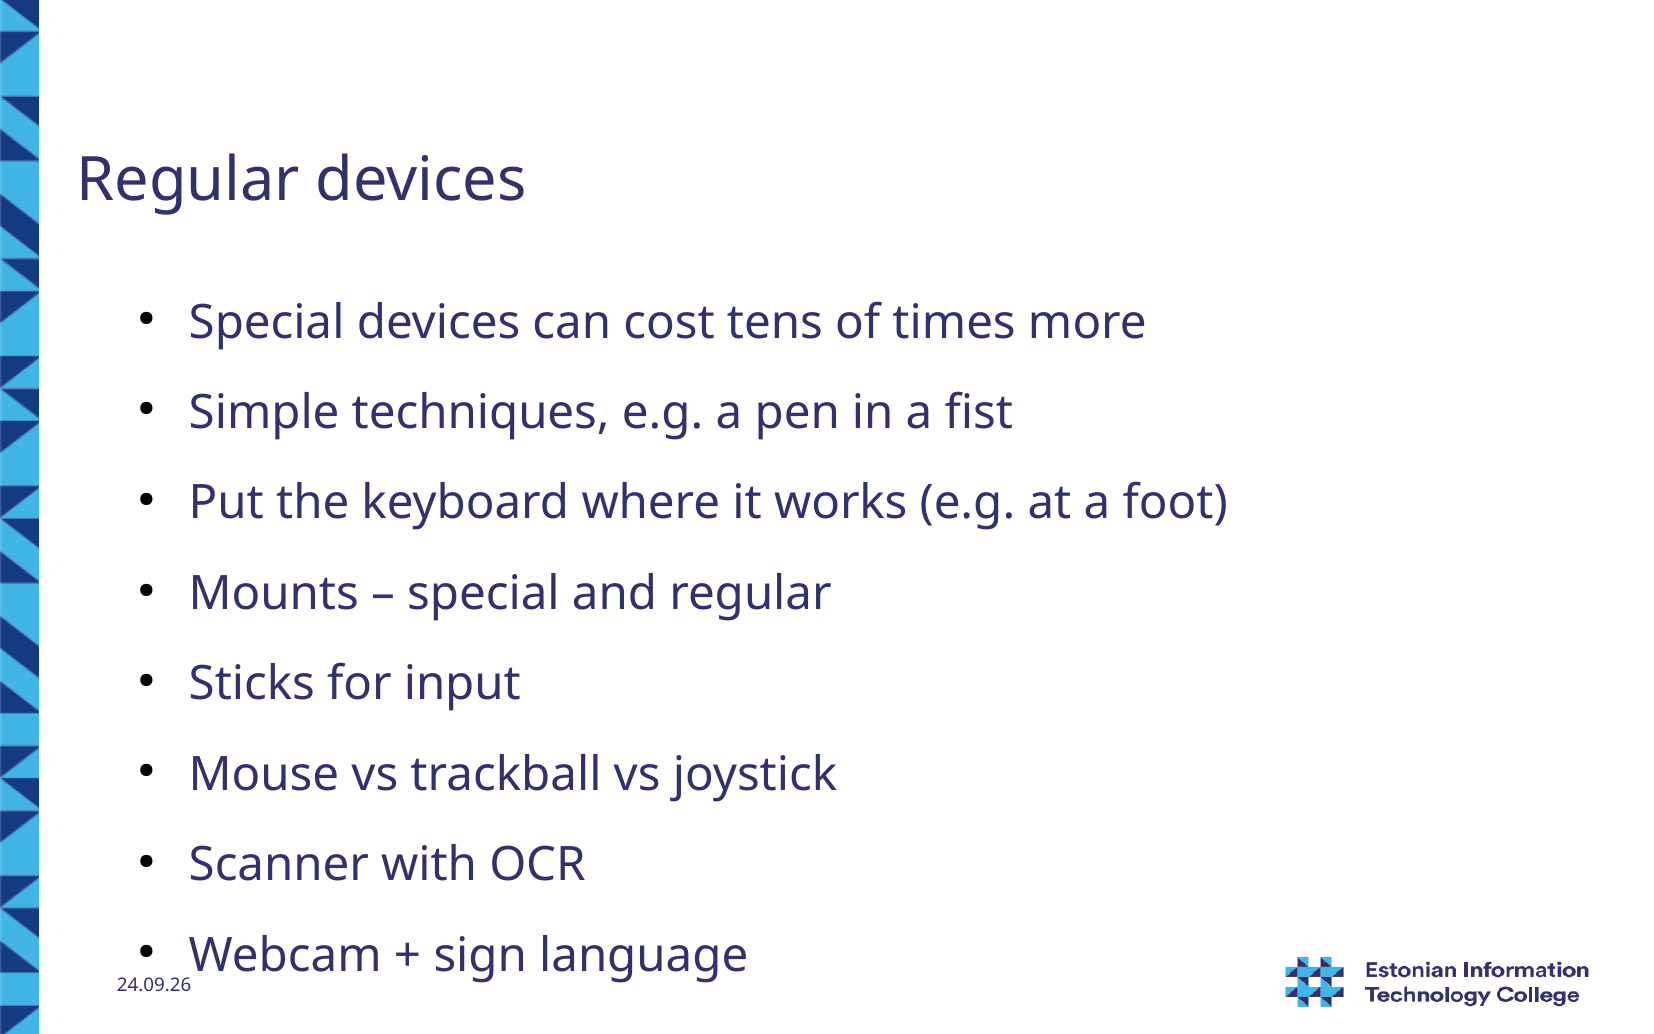

# Regular devices
Special devices can cost tens of times more
Simple techniques, e.g. a pen in a fist
Put the keyboard where it works (e.g. at a foot)
Mounts – special and regular
Sticks for input
Mouse vs trackball vs joystick
Scanner with OCR
Webcam + sign language